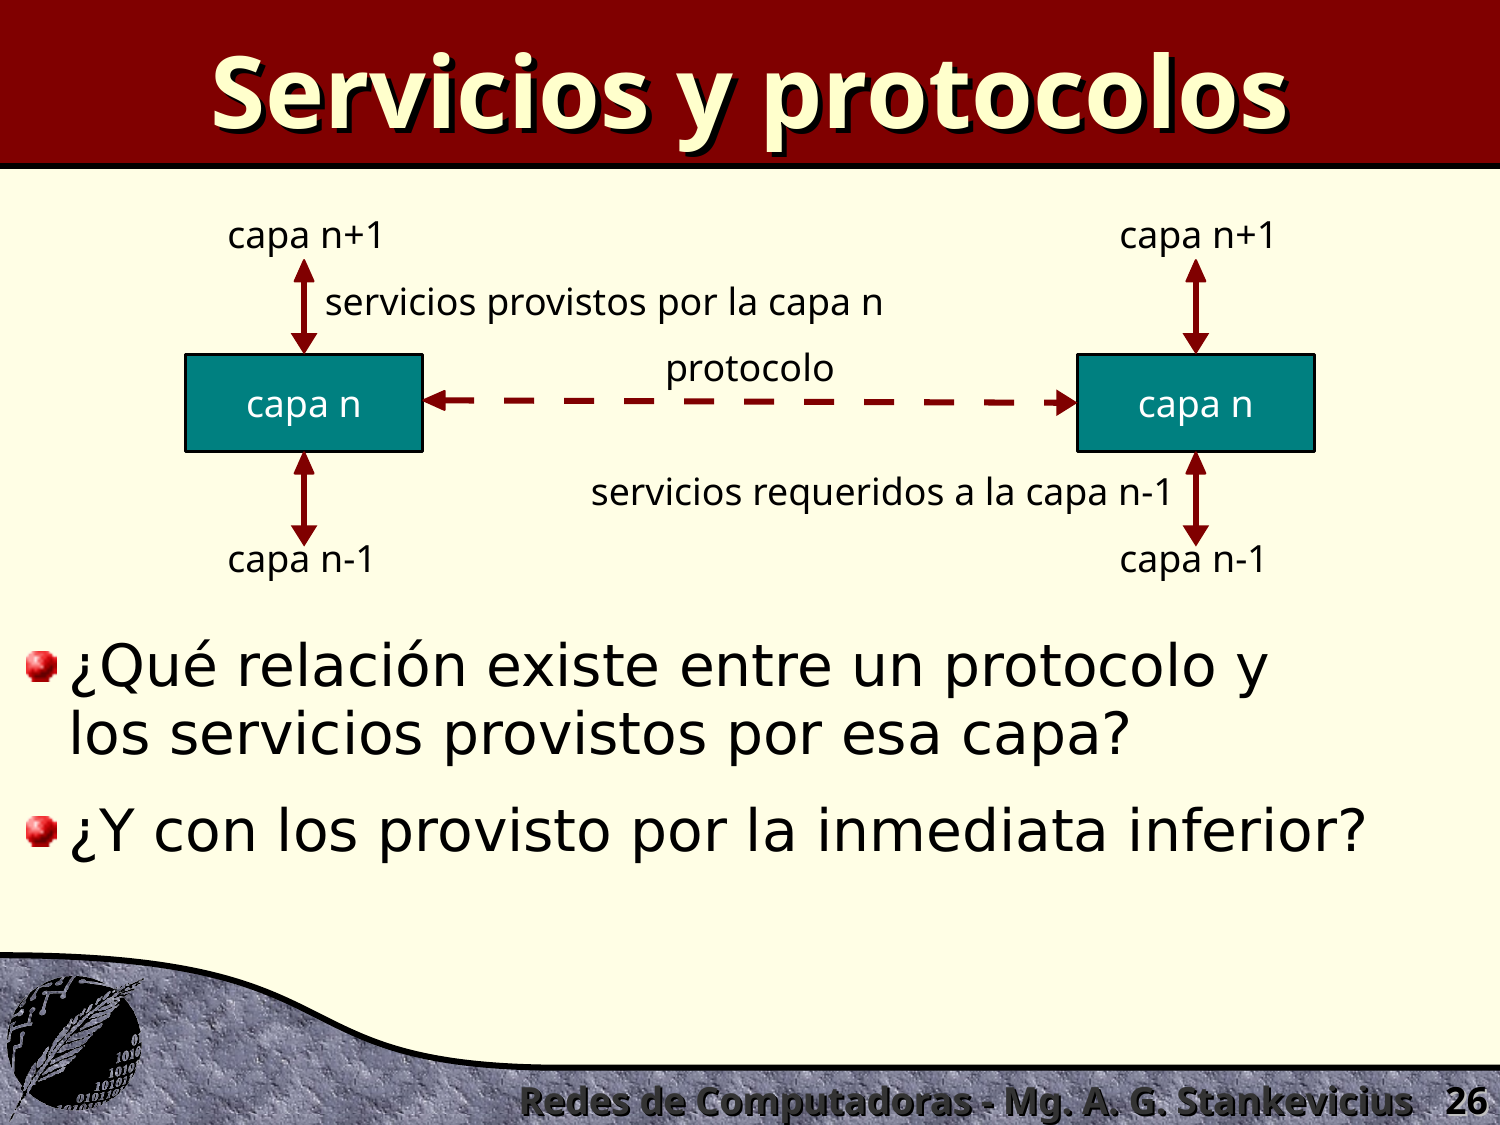

# Servicios y protocolos
¿Qué relación existe entre un protocolo y
los servicios provistos por esa capa?
¿Y con los provisto por la inmediata inferior?
capa n+1
capa n+1
servicios provistos por la capa n
capa n
capa n
protocolo
servicios requeridos a la capa n-1
capa n-1
capa n-1
26